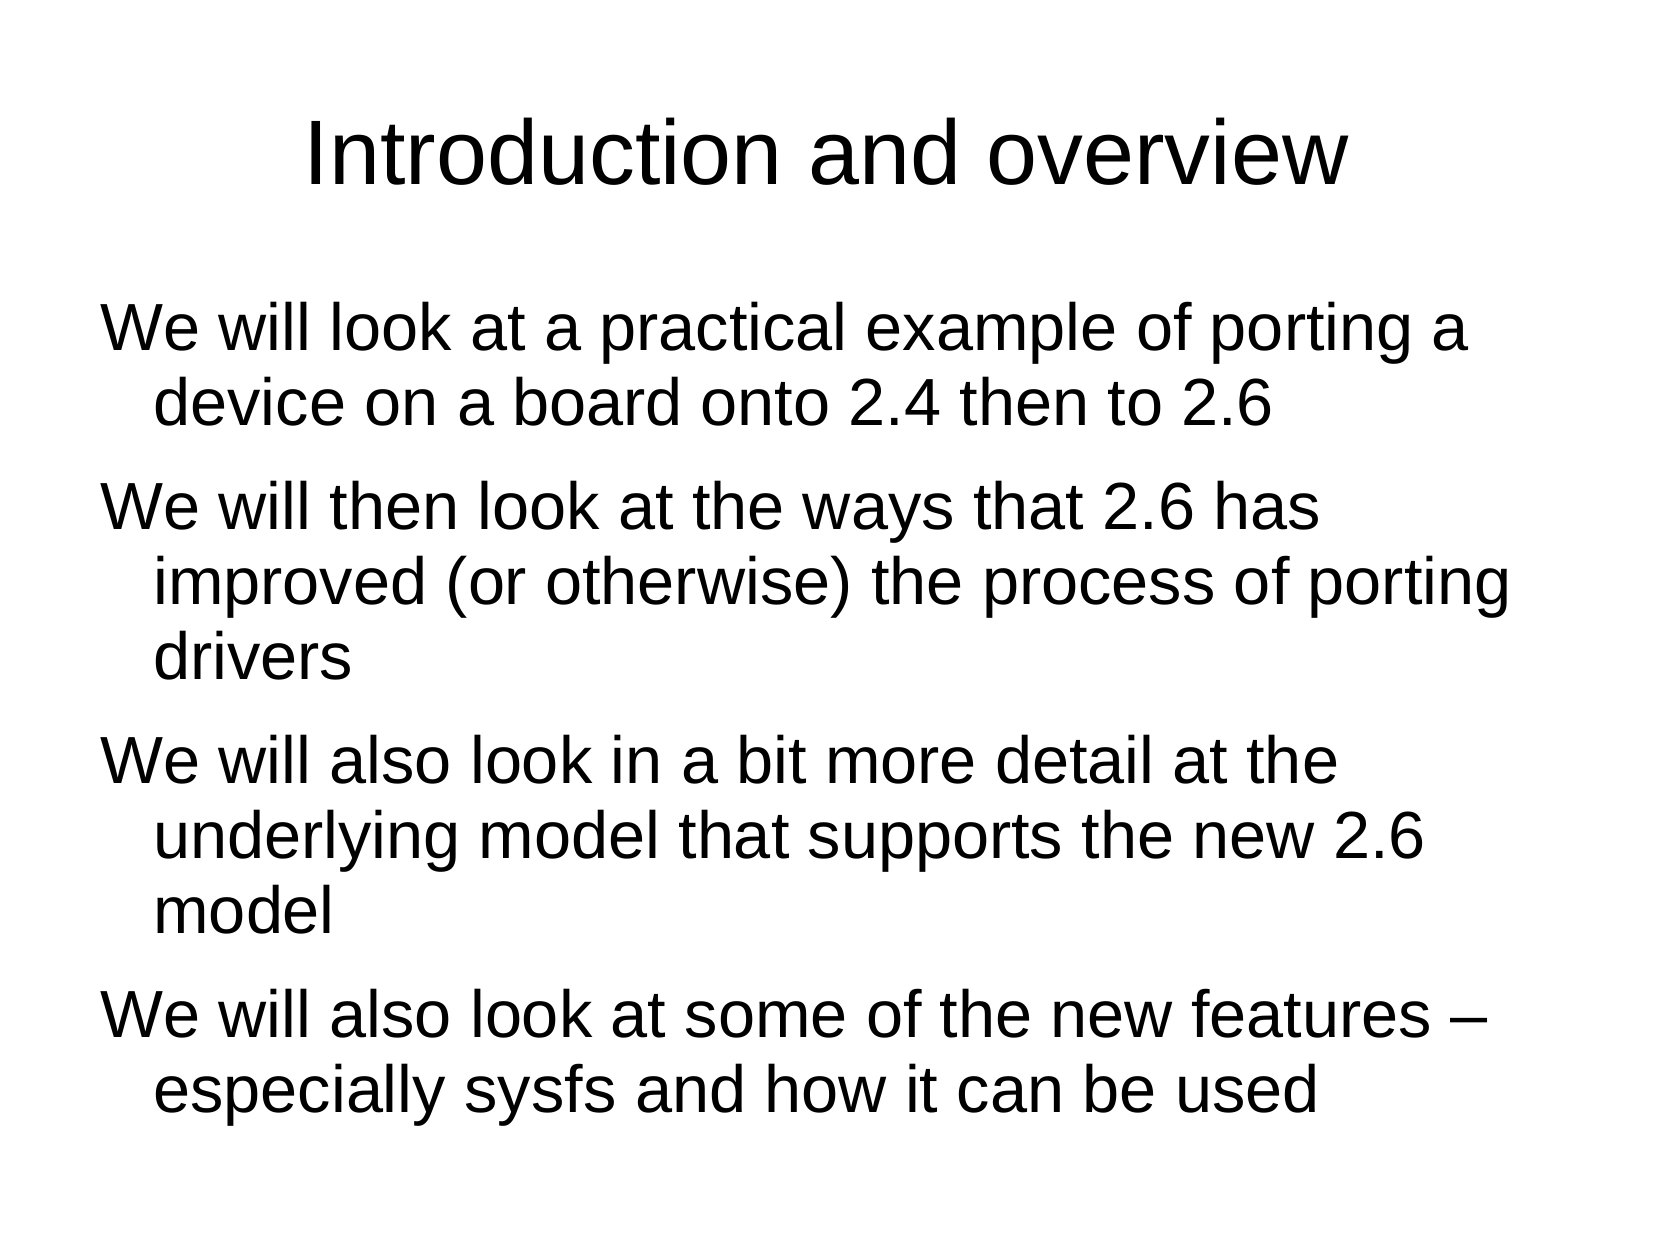

# Introduction and overview
We will look at a practical example of porting a device on a board onto 2.4 then to 2.6
We will then look at the ways that 2.6 has improved (or otherwise) the process of porting drivers
We will also look in a bit more detail at the underlying model that supports the new 2.6 model
We will also look at some of the new features – especially sysfs and how it can be used